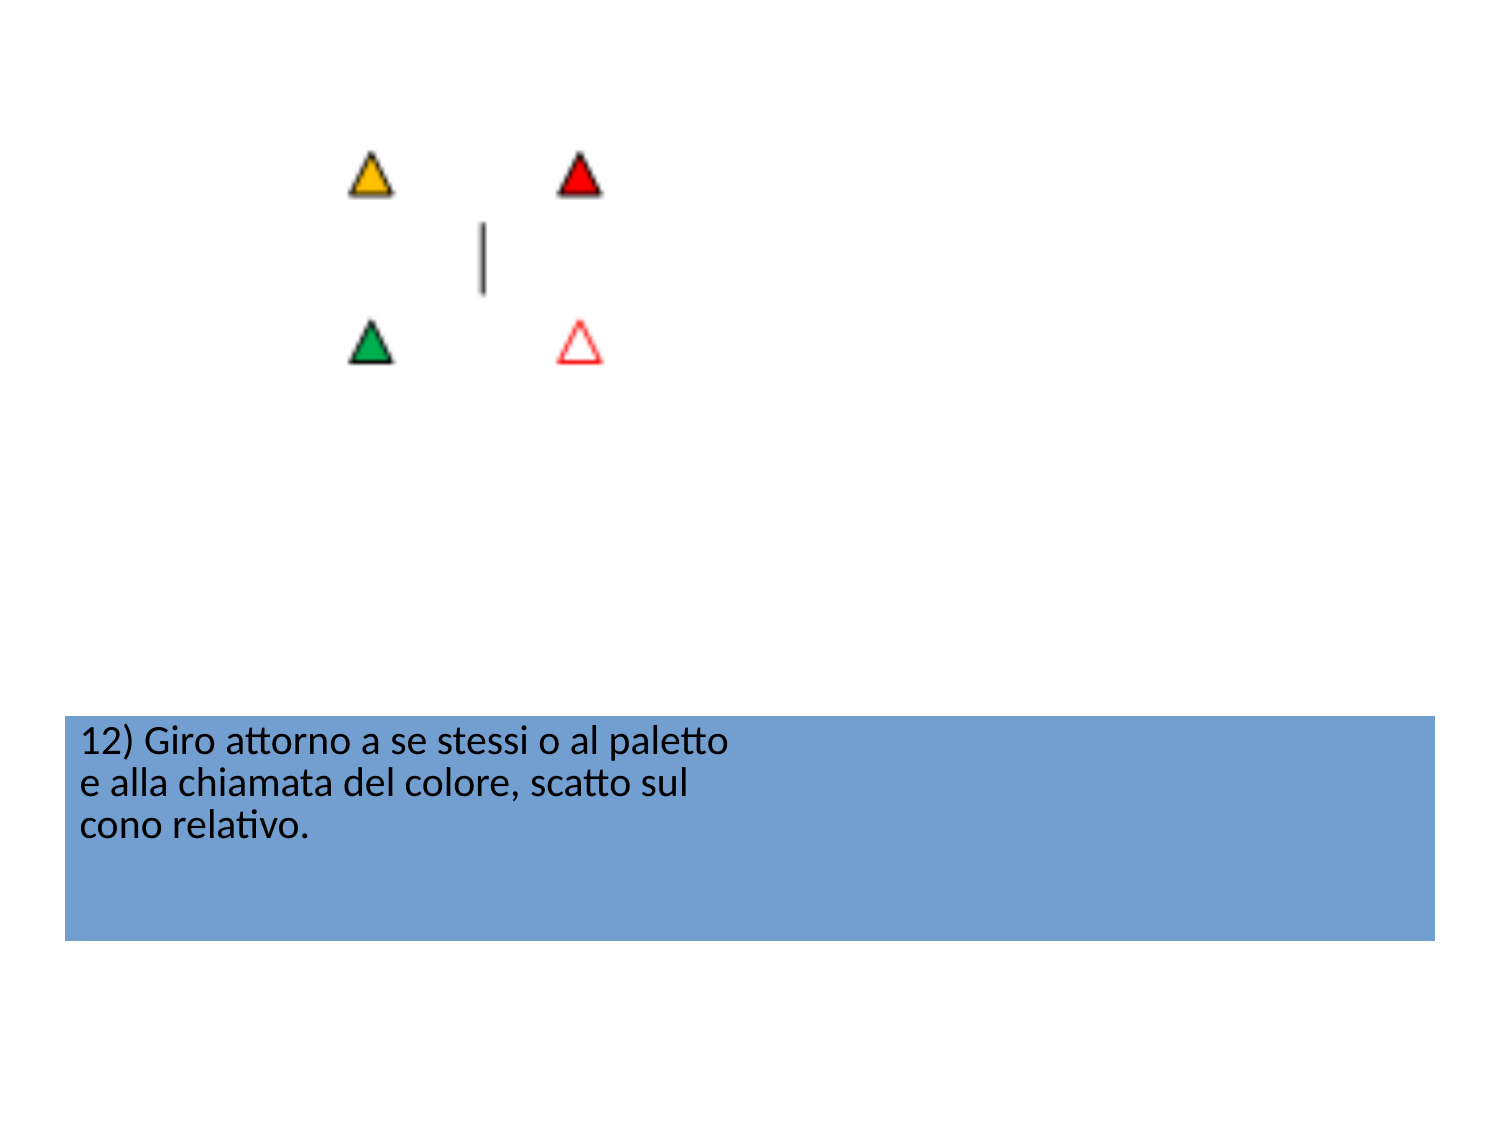

#
| 12) Giro attorno a se stessi o al paletto e alla chiamata del colore, scatto sul cono relativo. | | |
| --- | --- | --- |
| | | |